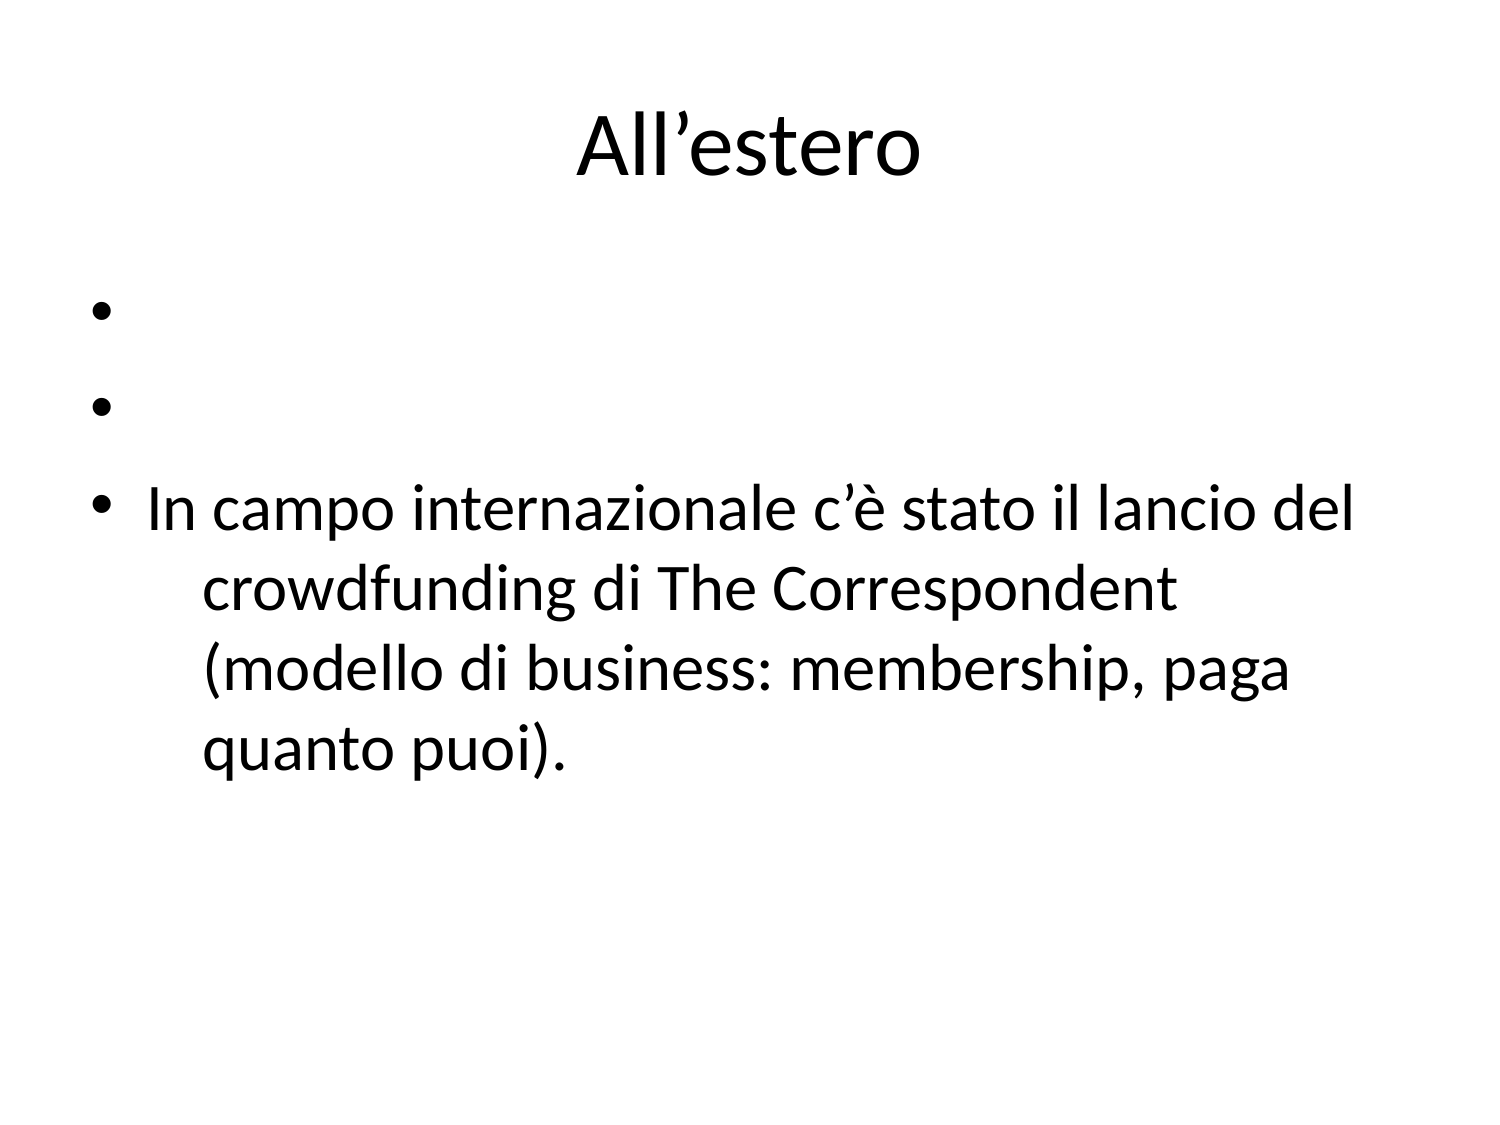

# All’estero
In campo internazionale c’è stato il lancio del crowdfunding di The Correspondent (modello di business: membership, paga quanto puoi).